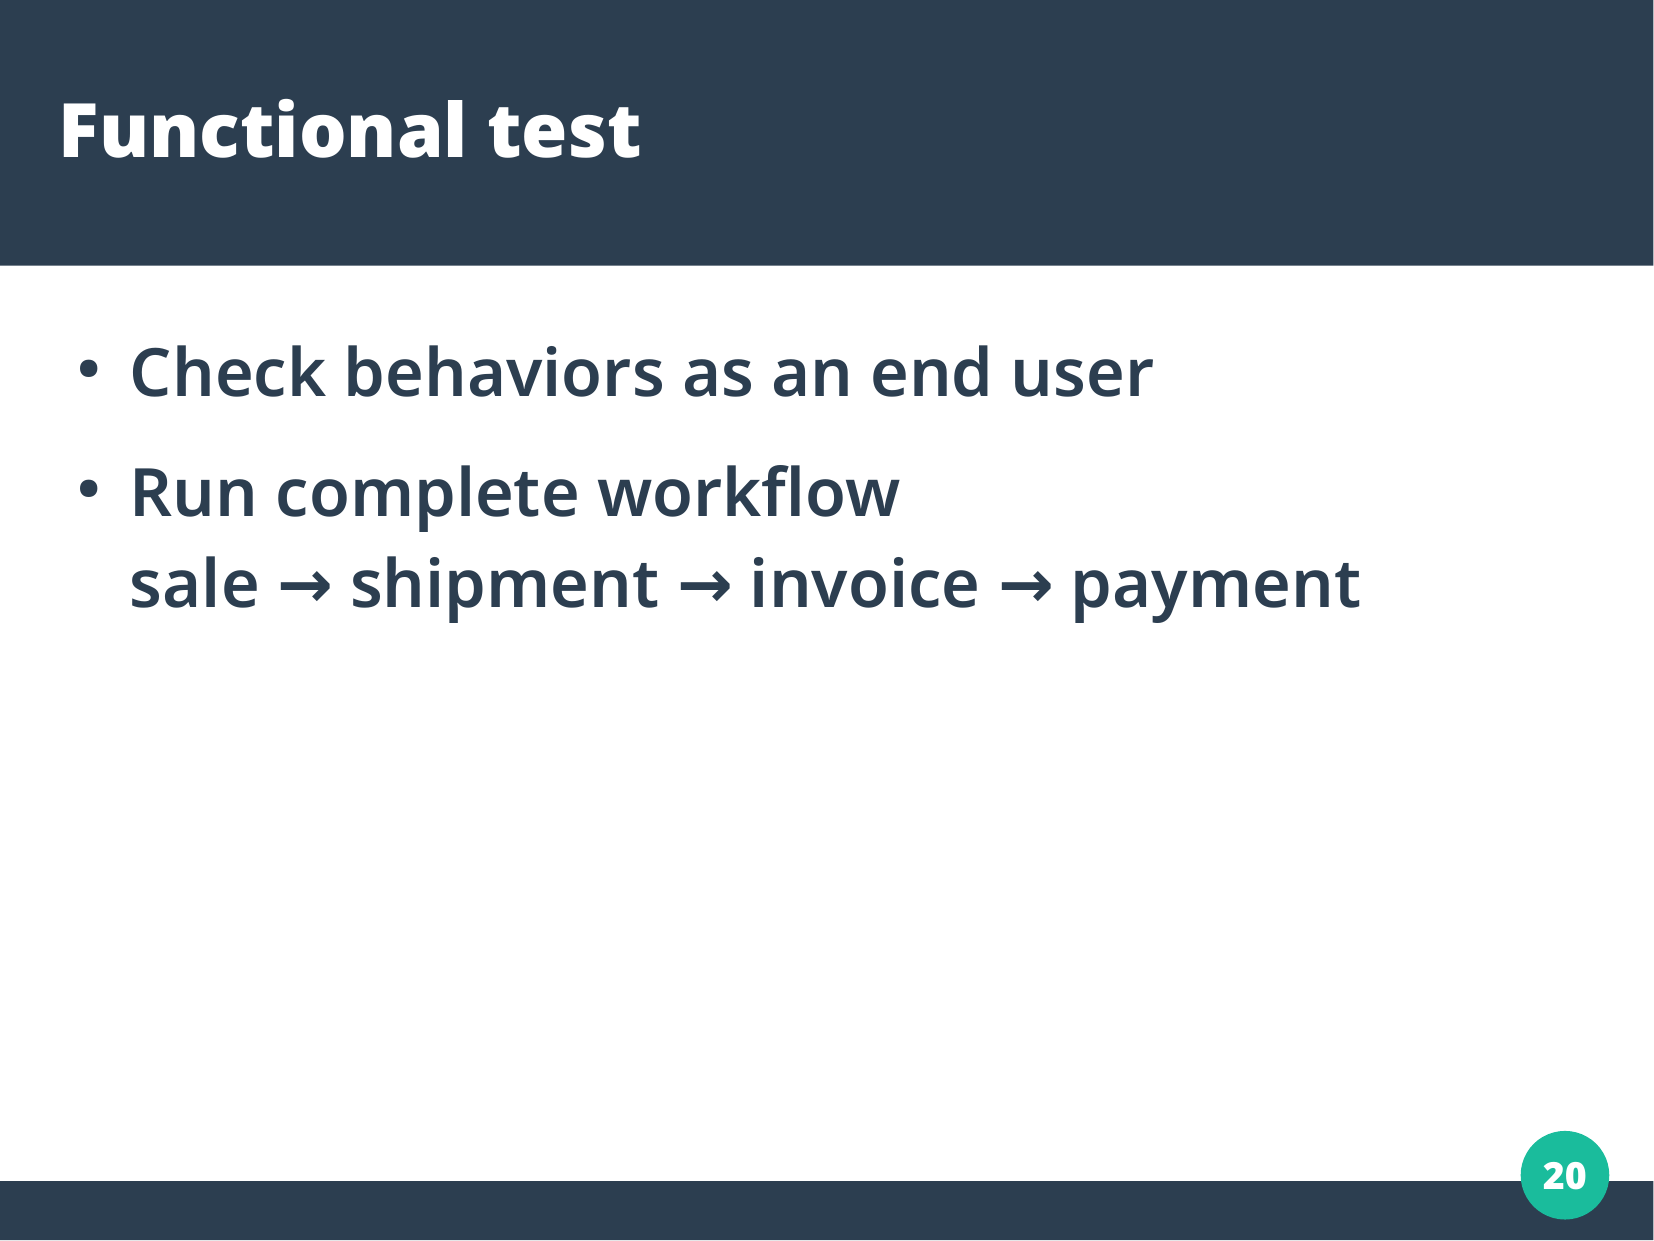

# Functional test
Check behaviors as an end user
Run complete workflow
sale → shipment → invoice → payment
20